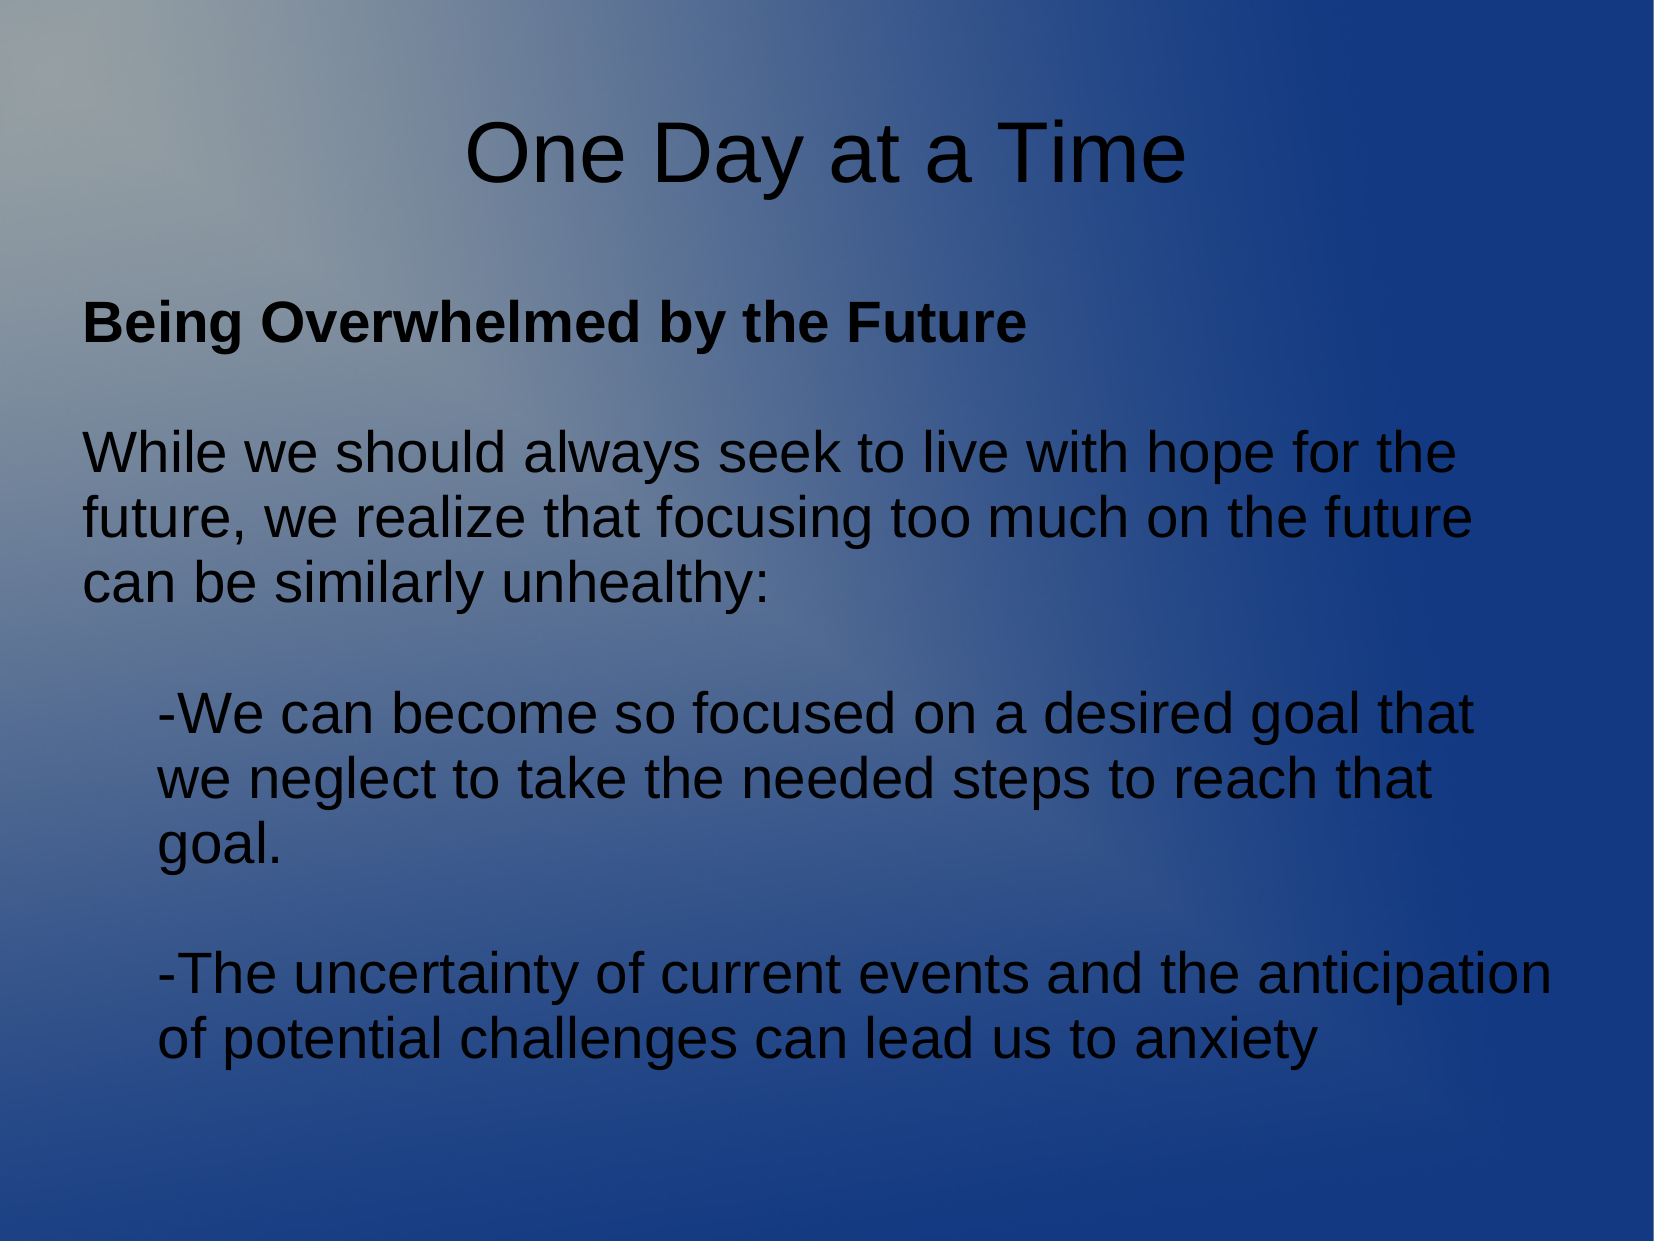

# One Day at a Time
Being Overwhelmed by the Future
While we should always seek to live with hope for the future, we realize that focusing too much on the future can be similarly unhealthy:
	-We can become so focused on a desired goal that 		we neglect to take the needed steps to reach that 		goal.
	-The uncertainty of current events and the anticipation 	of potential challenges can lead us to anxiety